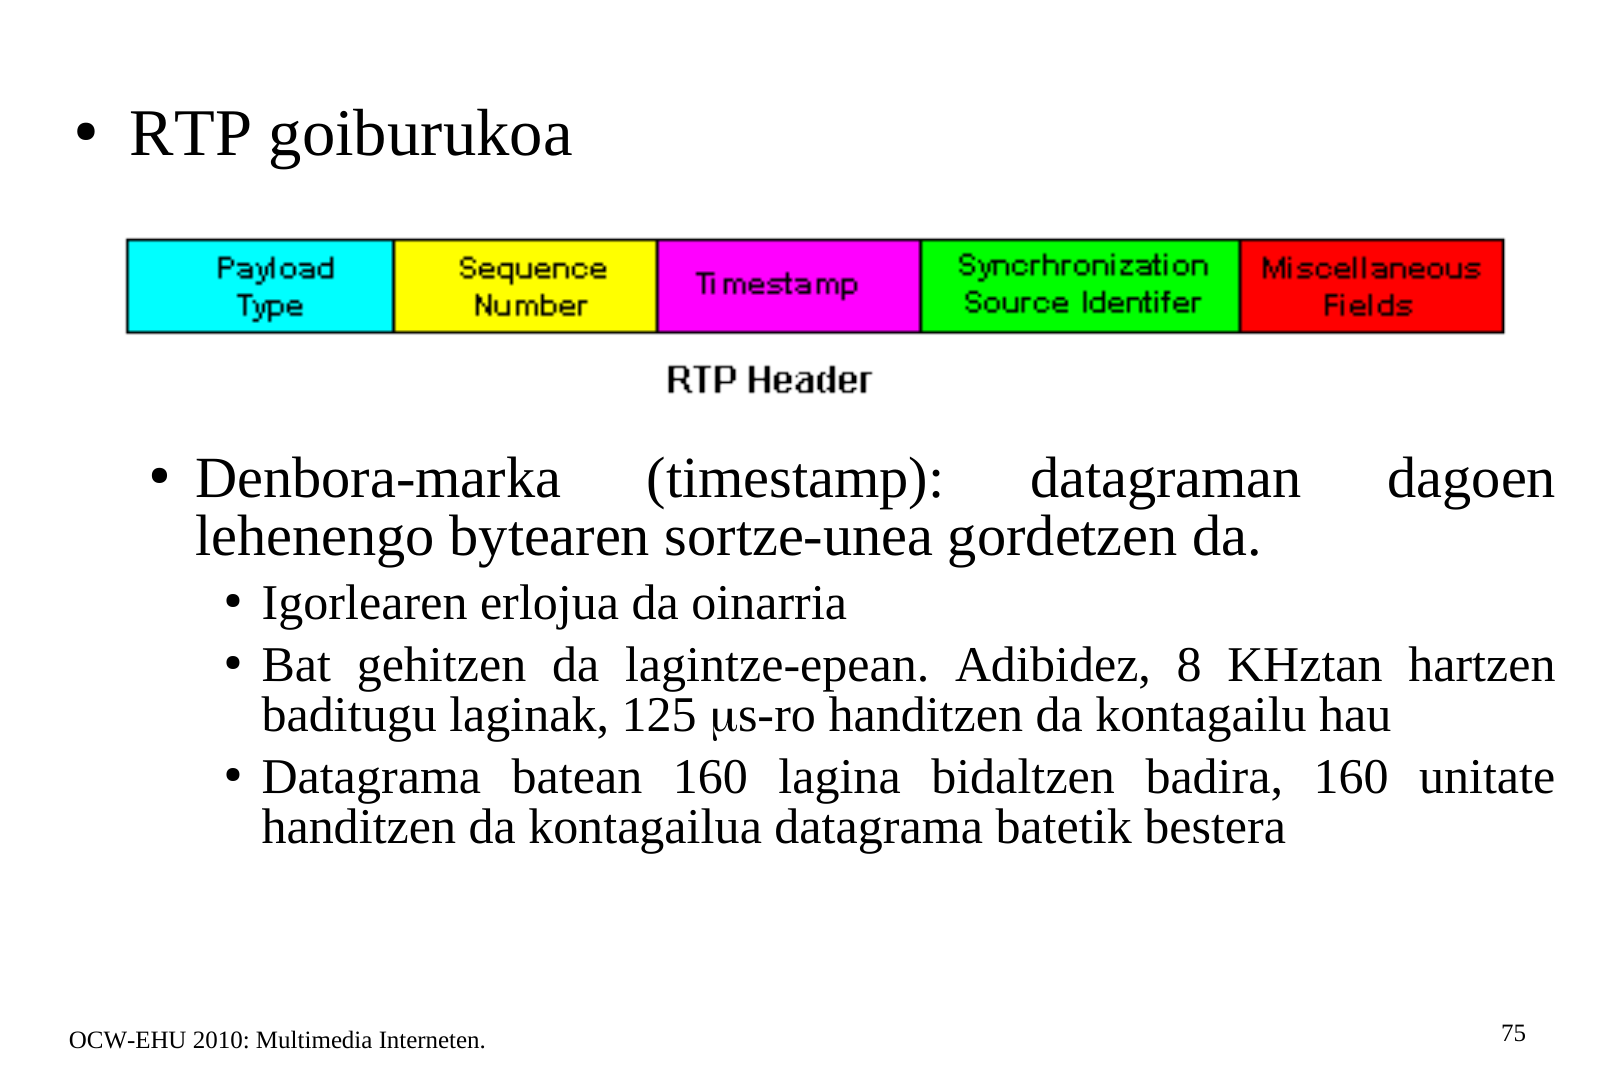

# RTP goiburukoa
Denbora-marka (timestamp): datagraman dagoen lehenengo bytearen sortze-unea gordetzen da.
Igorlearen erlojua da oinarria
Bat gehitzen da lagintze-epean. Adibidez, 8 KHztan hartzen baditugu laginak, 125 s-ro handitzen da kontagailu hau
Datagrama batean 160 lagina bidaltzen badira, 160 unitate handitzen da kontagailua datagrama batetik bestera
75